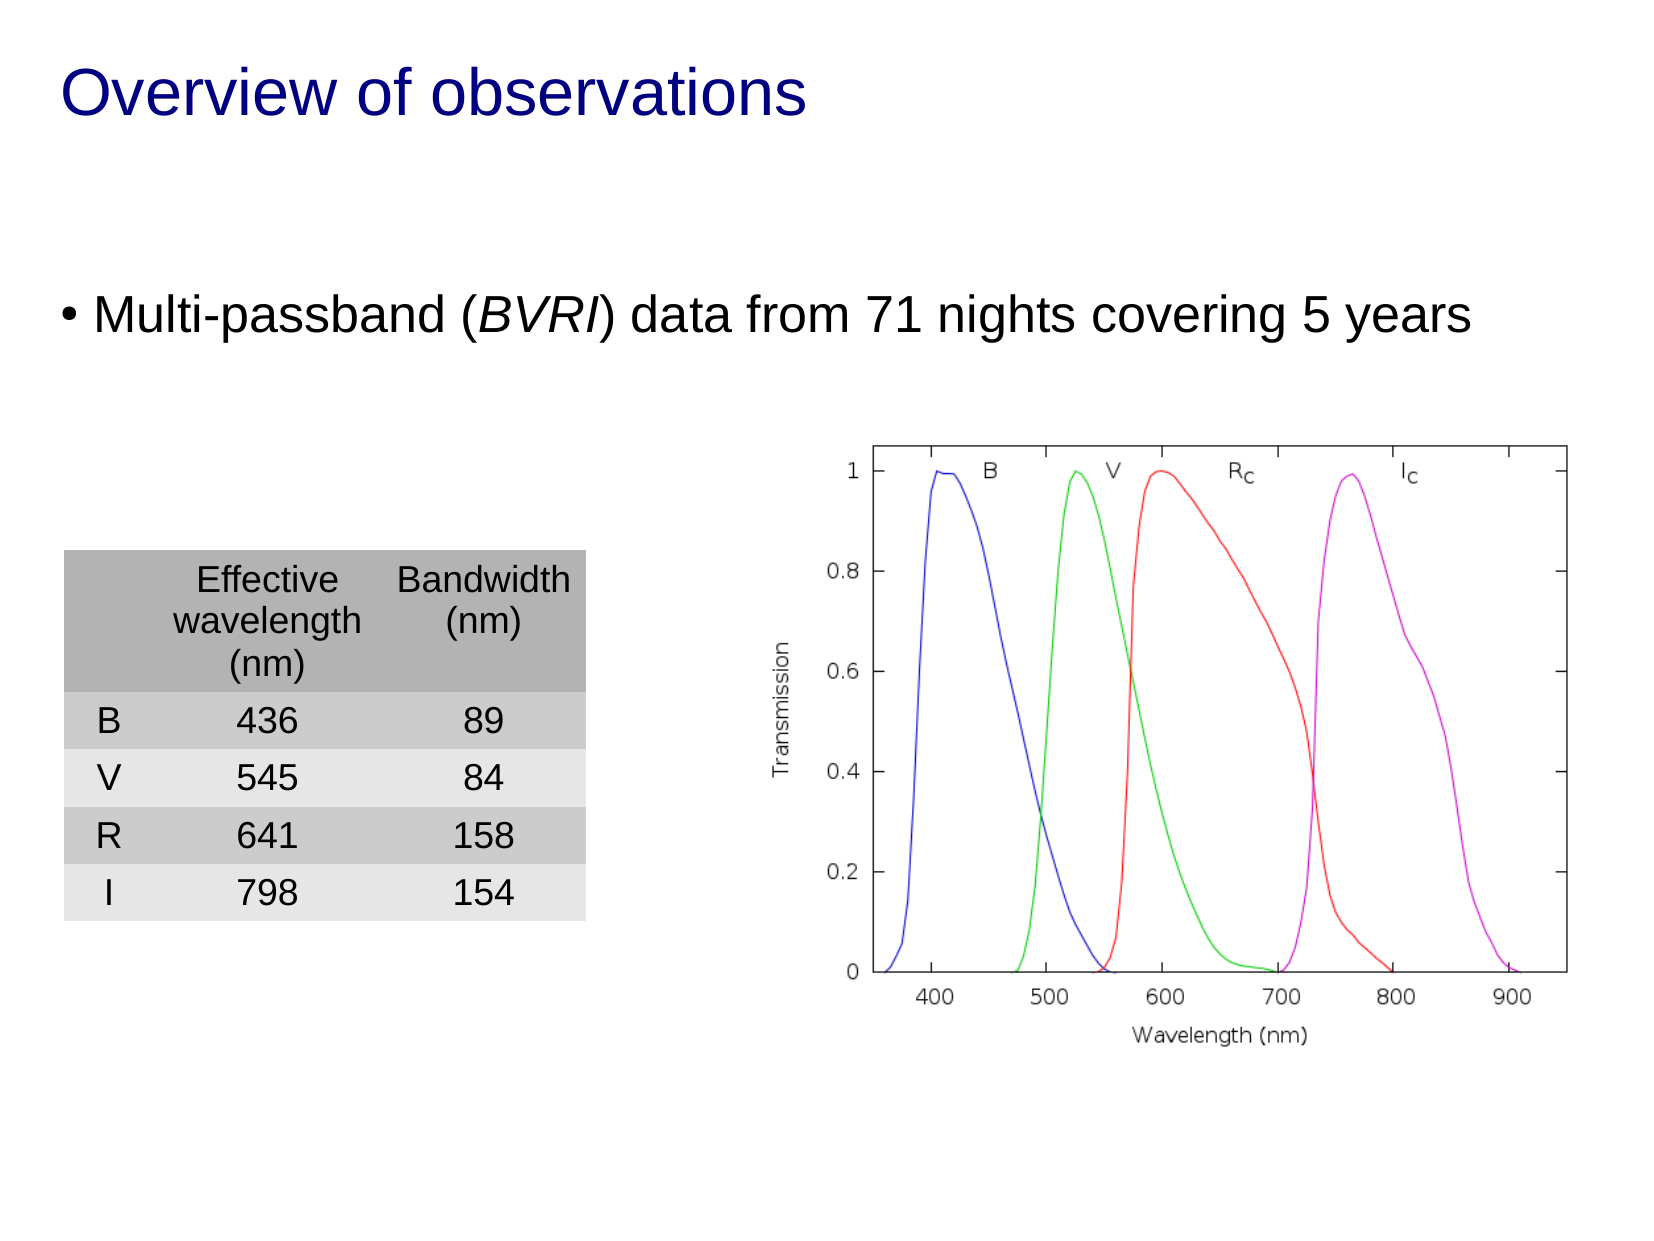

Overview of observations
 Multi-passband (BVRI) data from 71 nights covering 5 years
| | Effective wavelength (nm) | Bandwidth (nm) |
| --- | --- | --- |
| B | 436 | 89 |
| V | 545 | 84 |
| R | 641 | 158 |
| I | 798 | 154 |